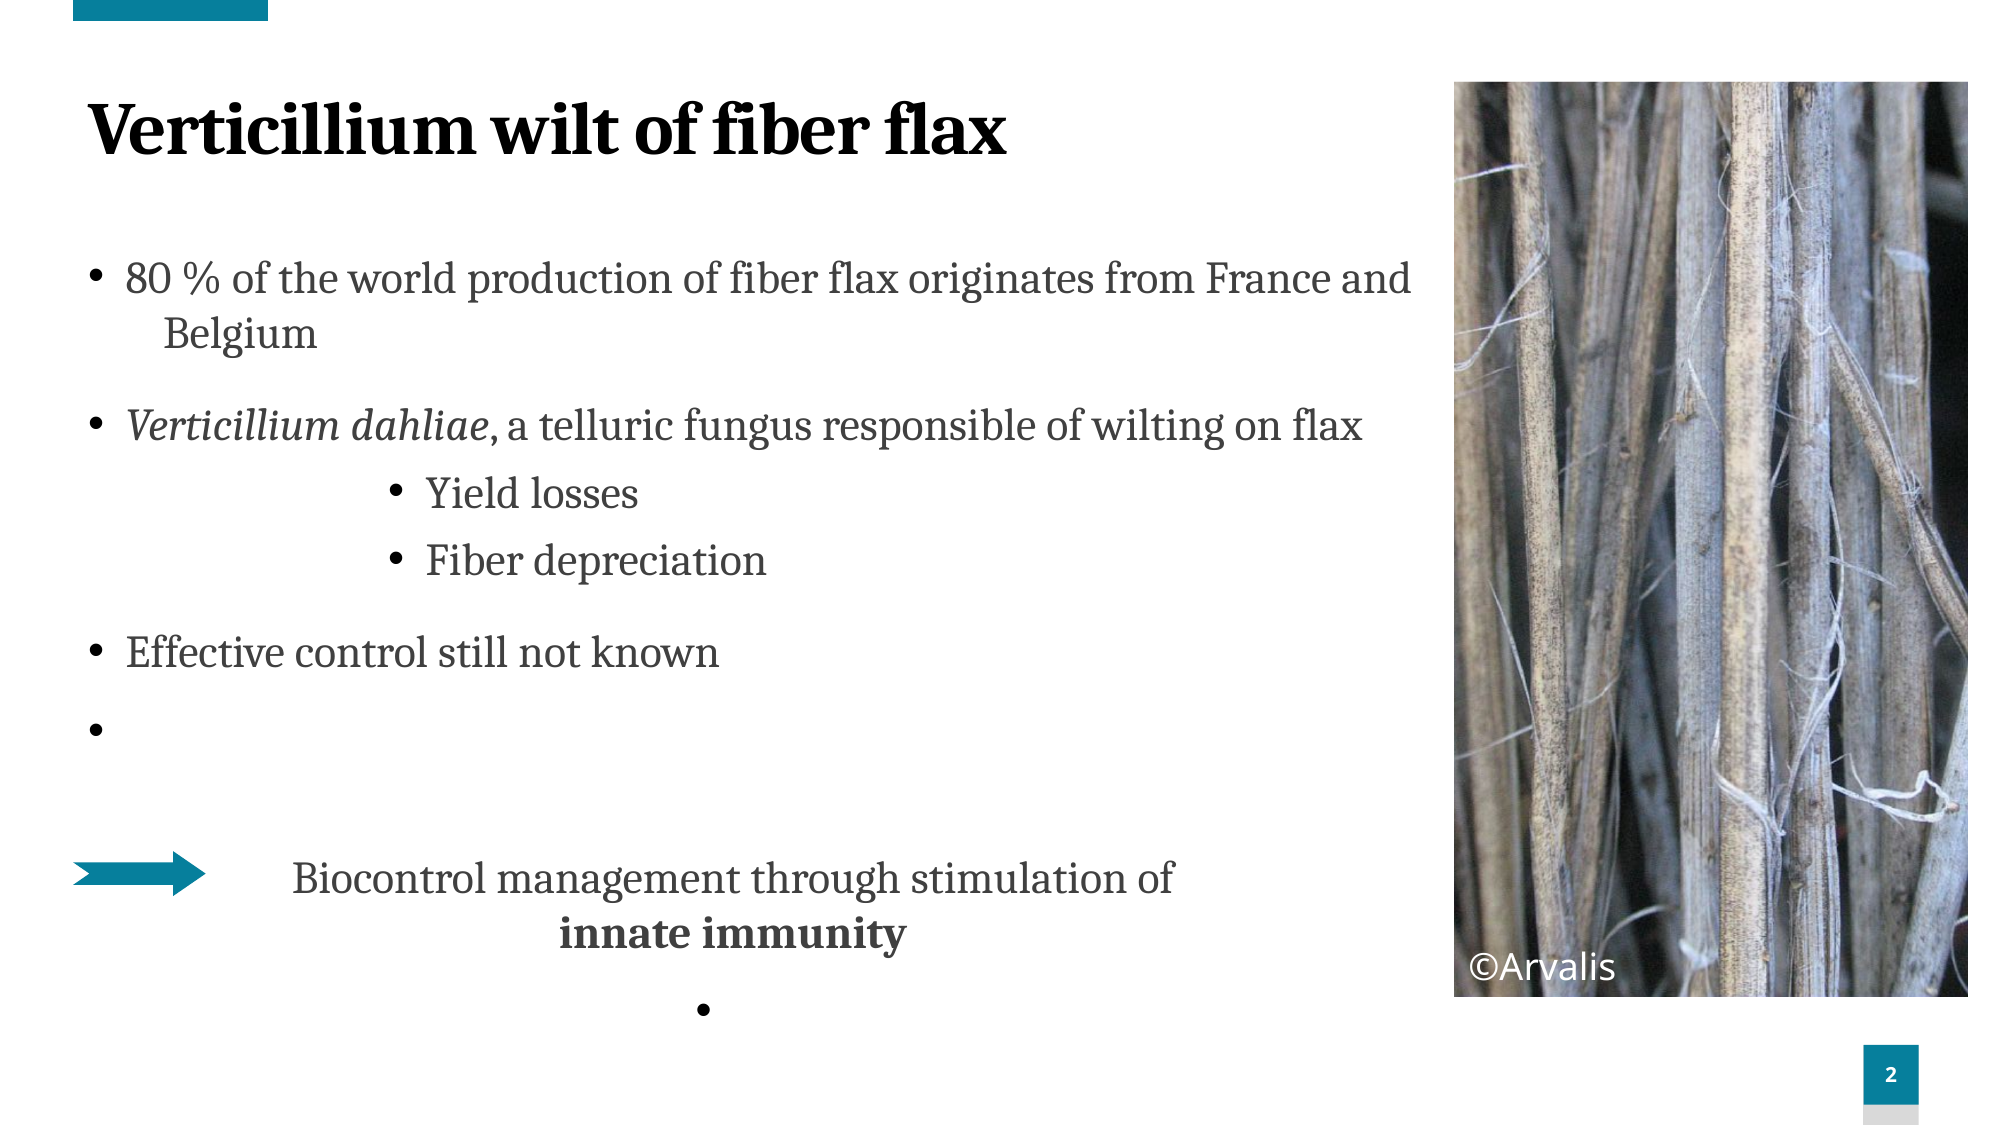

# Verticillium wilt of fiber flax
80 % of the world production of fiber flax originates from France and Belgium
Verticillium dahliae, a telluric fungus responsible of wilting on flax
Yield losses
Fiber depreciation
Effective control still not known
Biocontrol management through stimulation of innate immunity
©Arvalis